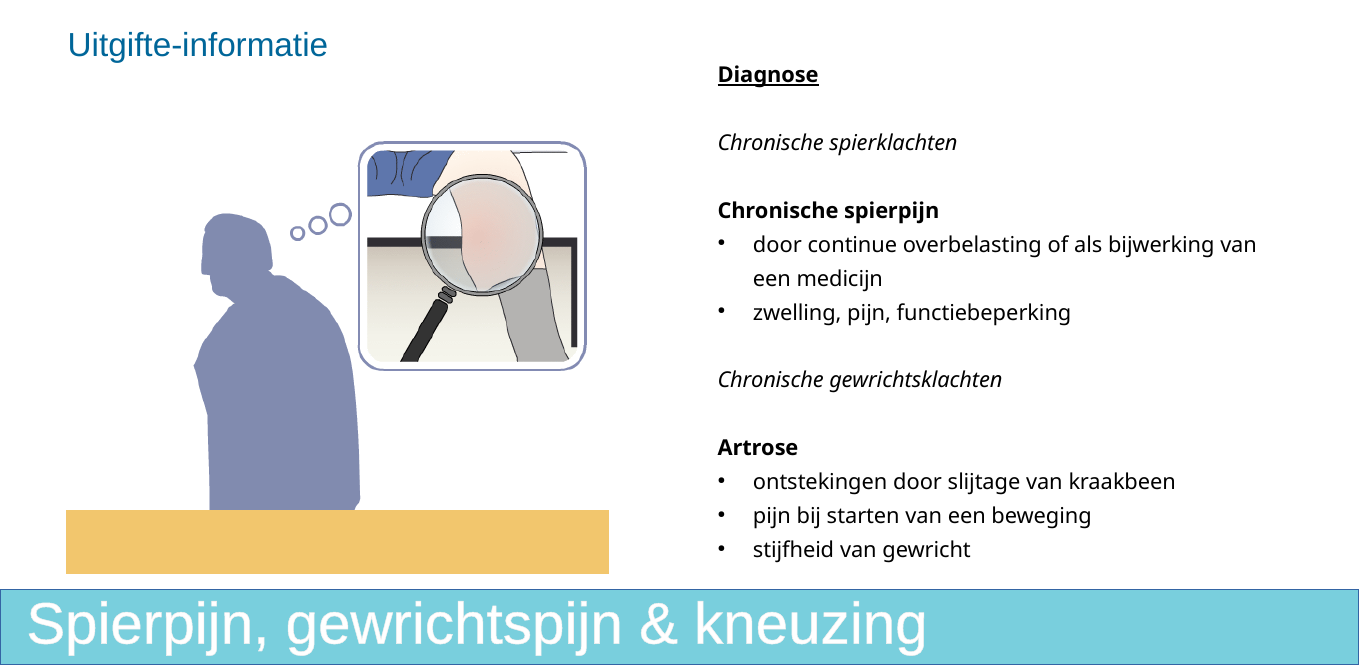

# Uitgifte-informatie
Diagnose
Chronische spierklachten
Chronische spierpijn
door continue overbelasting of als bijwerking van een medicijn
zwelling, pijn, functiebeperking
Chronische gewrichtsklachten
Artrose
ontstekingen door slijtage van kraakbeen
pijn bij starten van een beweging
stijfheid van gewricht
Spierpijn, gewrichtspijn & kneuzing